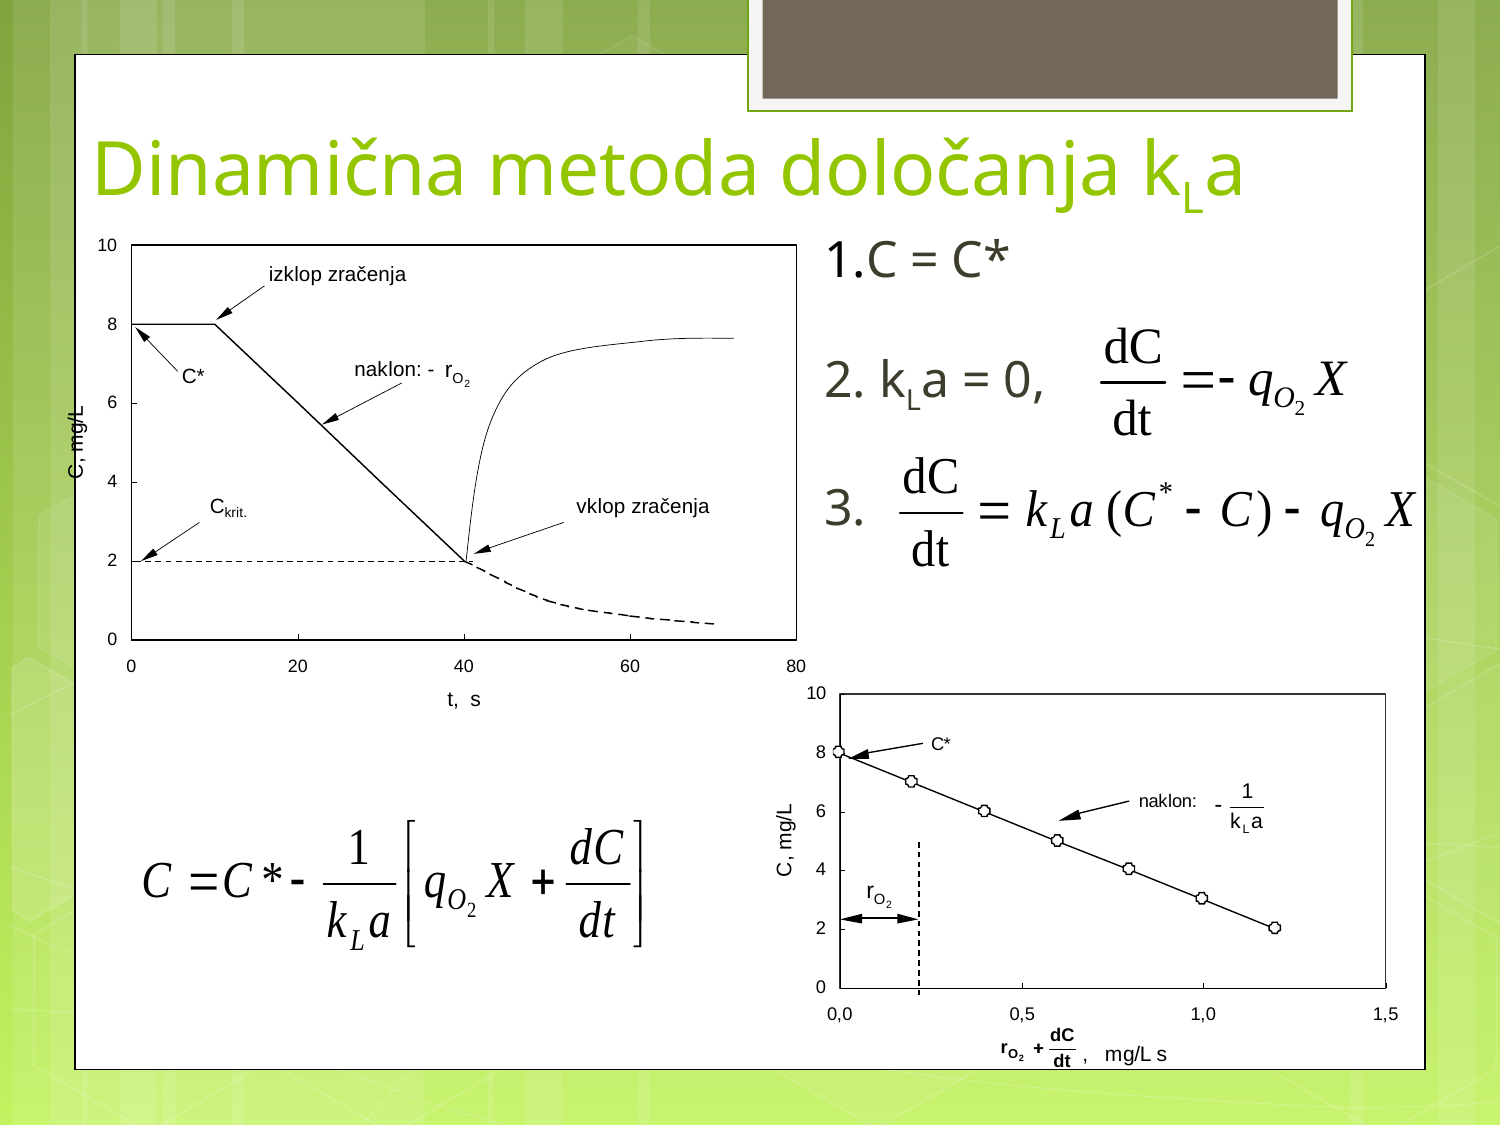

# Dinamična metoda določanja kLa
1.C = C*
2. kLa = 0,
3.